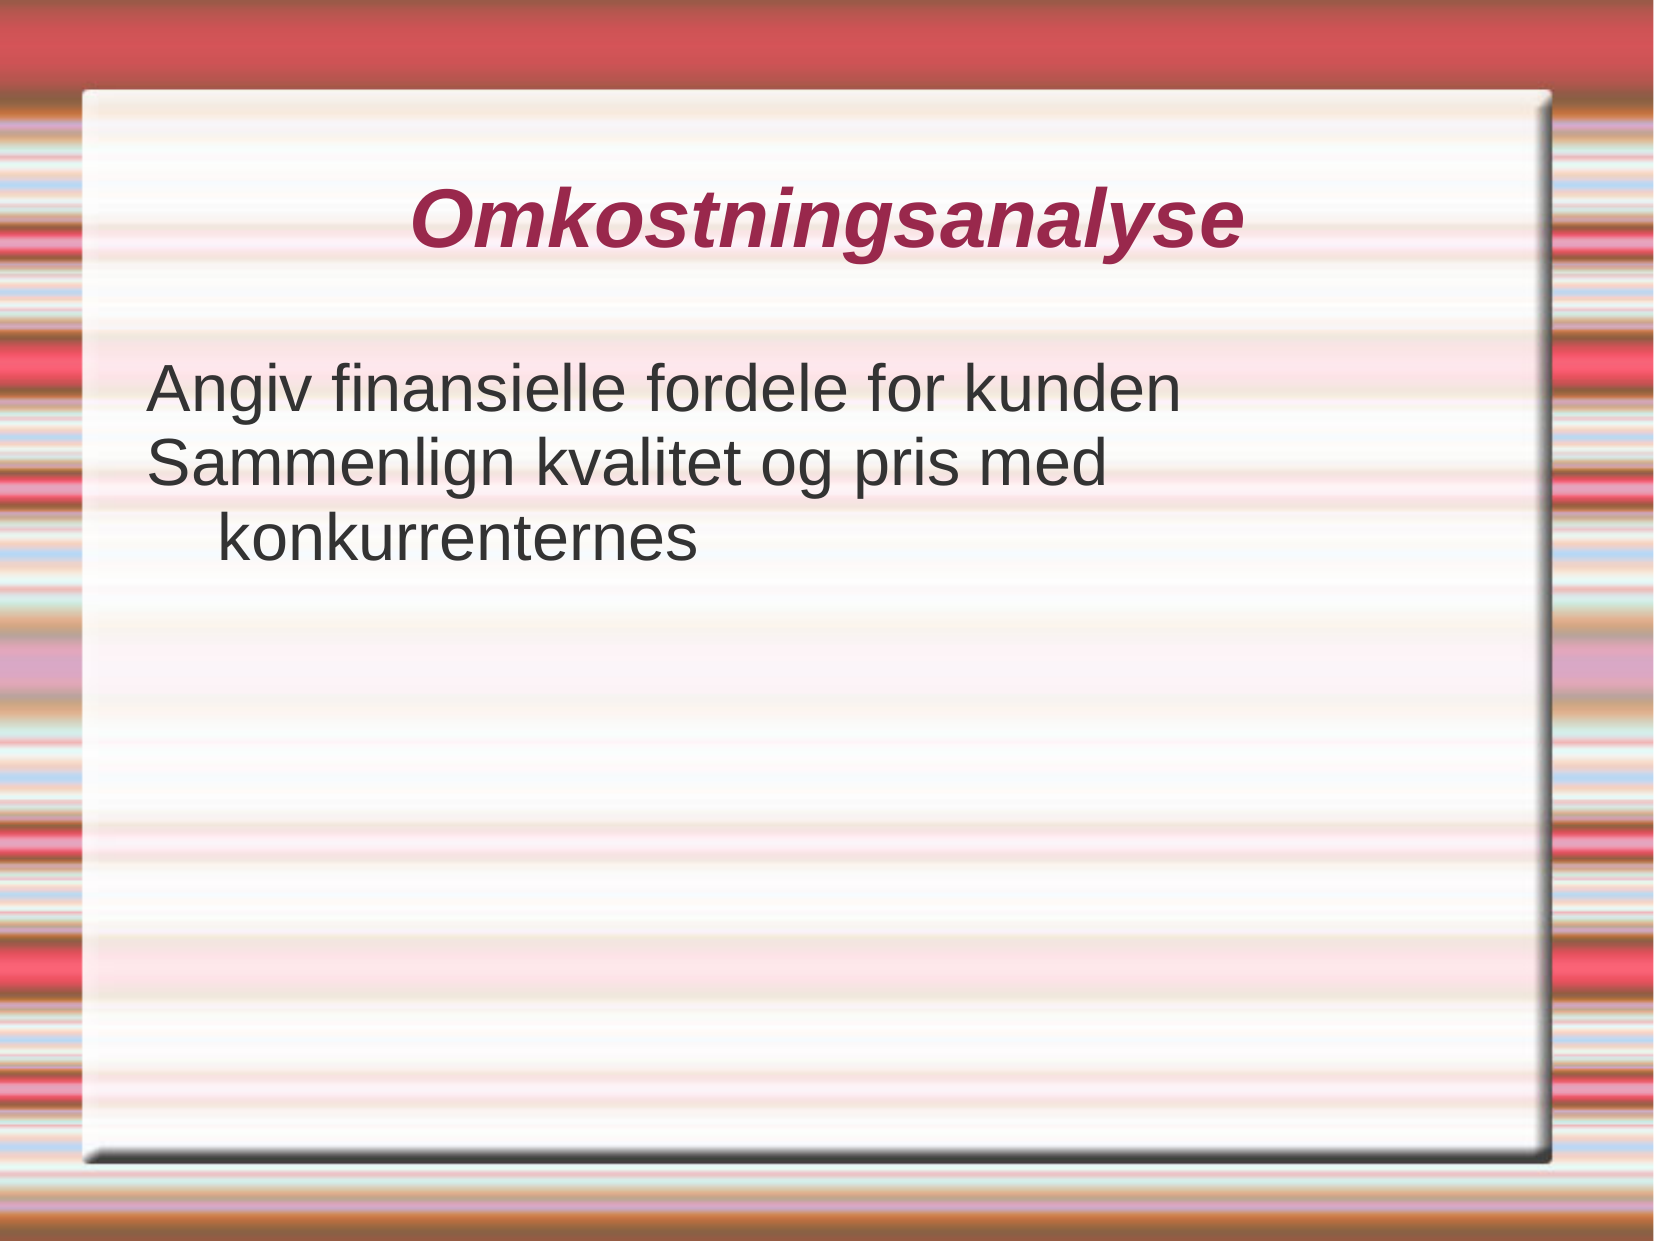

# Omkostningsanalyse
Angiv finansielle fordele for kunden
Sammenlign kvalitet og pris med konkurrenternes